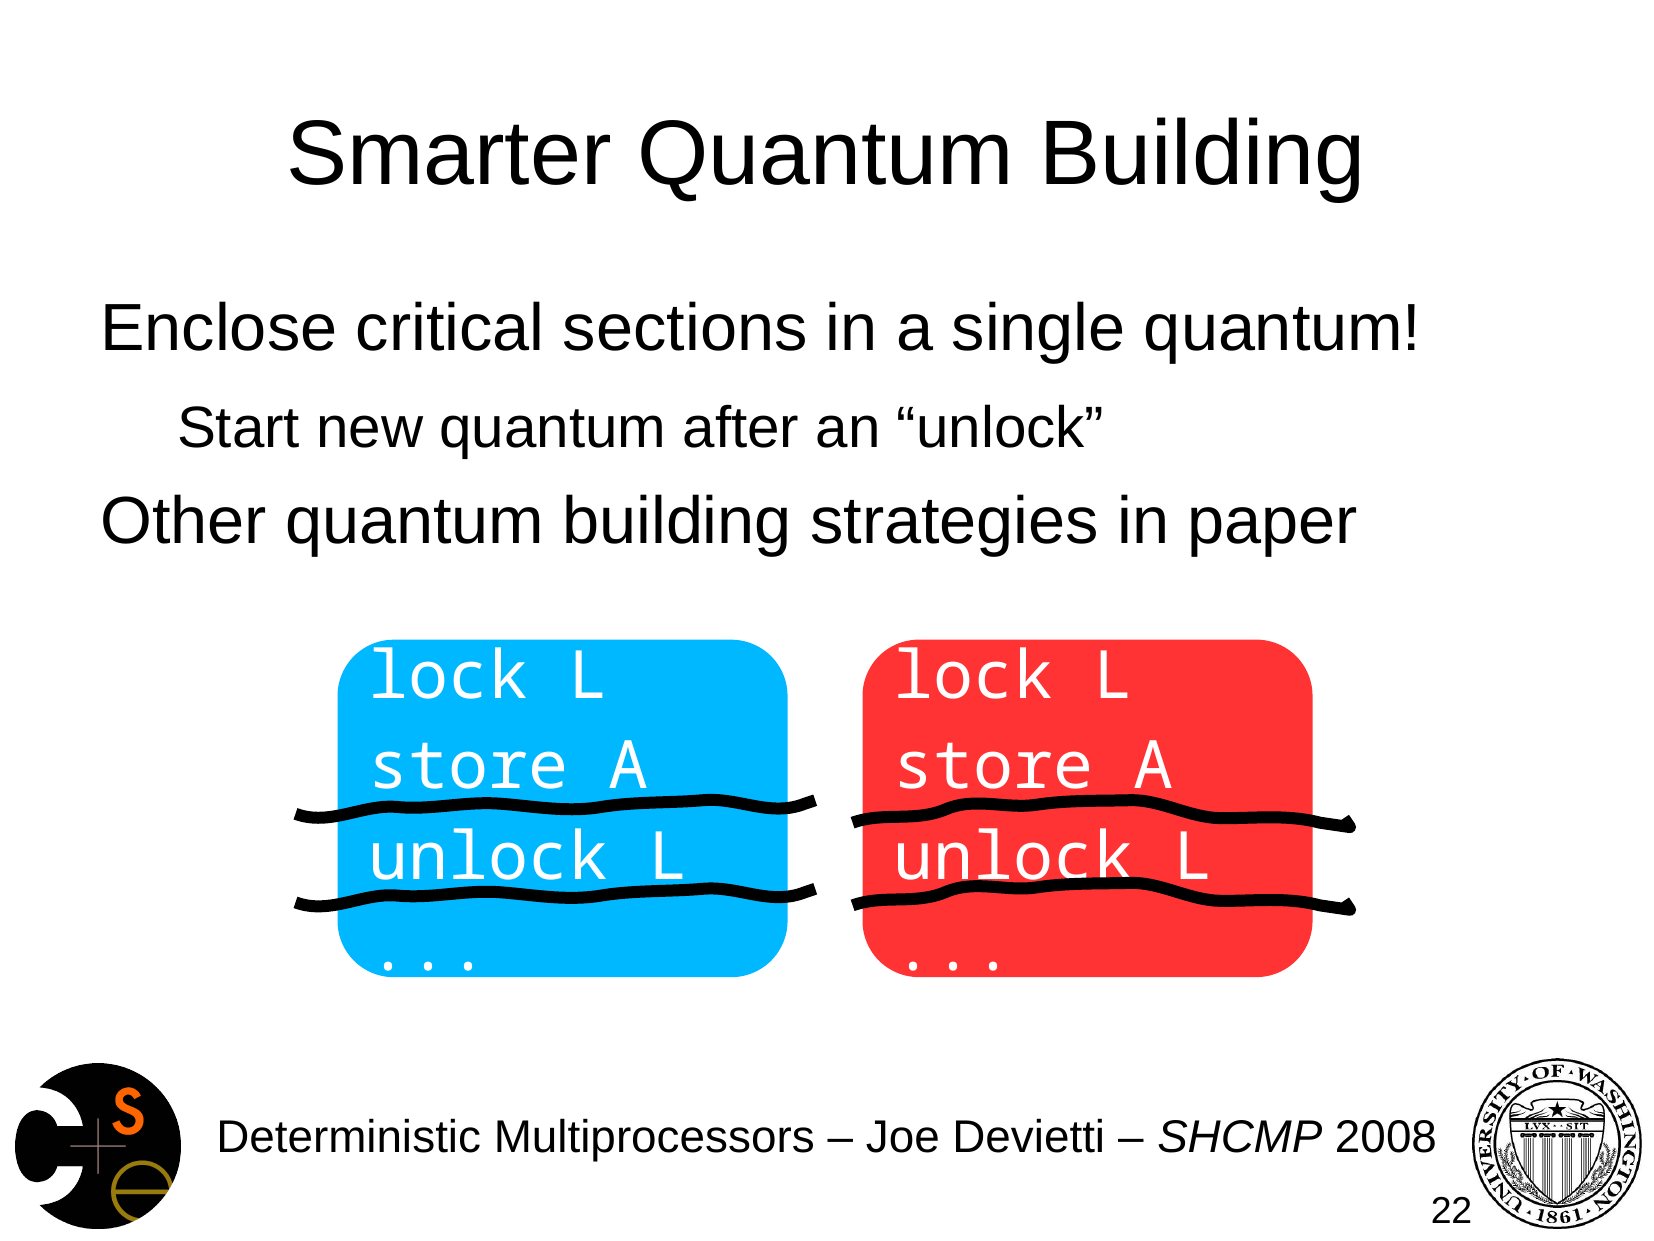

# Smarter Quantum Building
Enclose critical sections in a single quantum!
Start new quantum after an “unlock”
Other quantum building strategies in paper
lock L
store A
unlock L
...
lock L
store A
unlock L
...
22